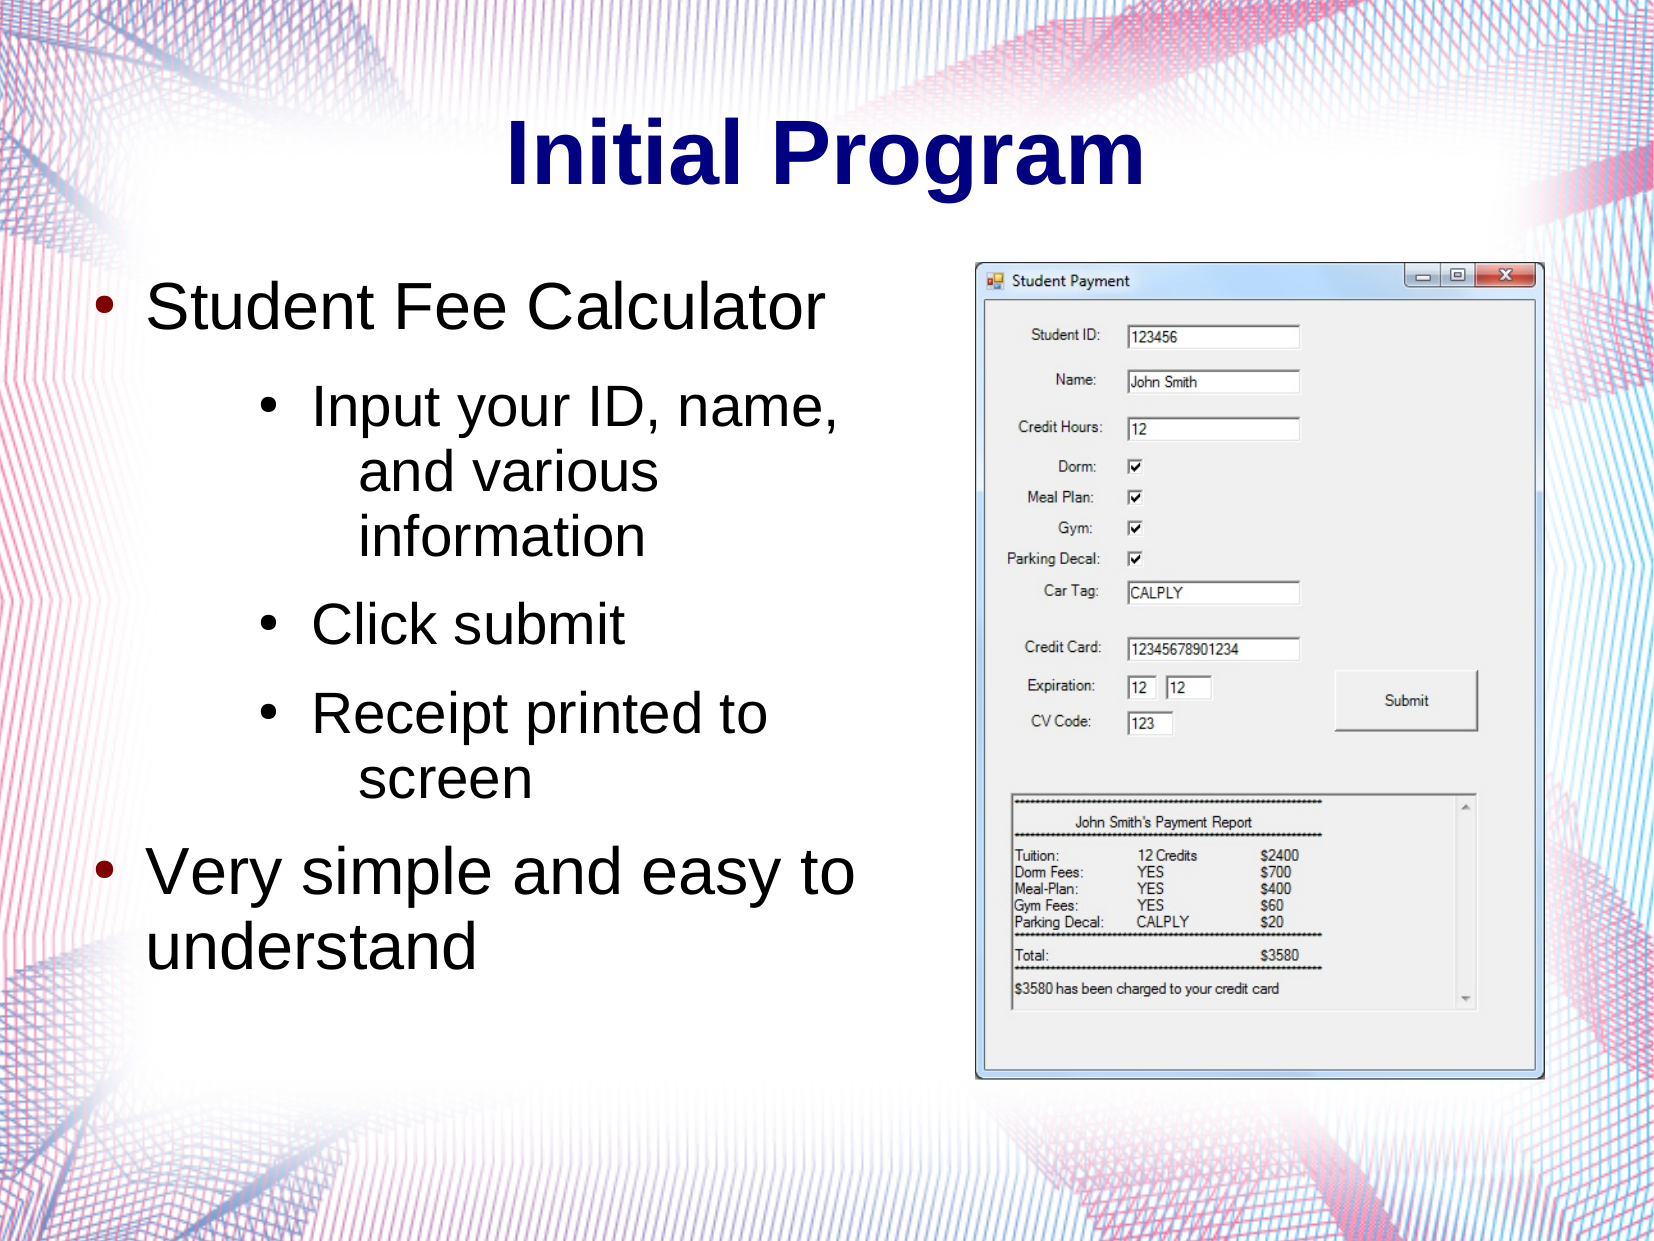

# Initial Program
Student Fee Calculator
Input your ID, name, and various information
Click submit
Receipt printed to screen
Very simple and easy to understand